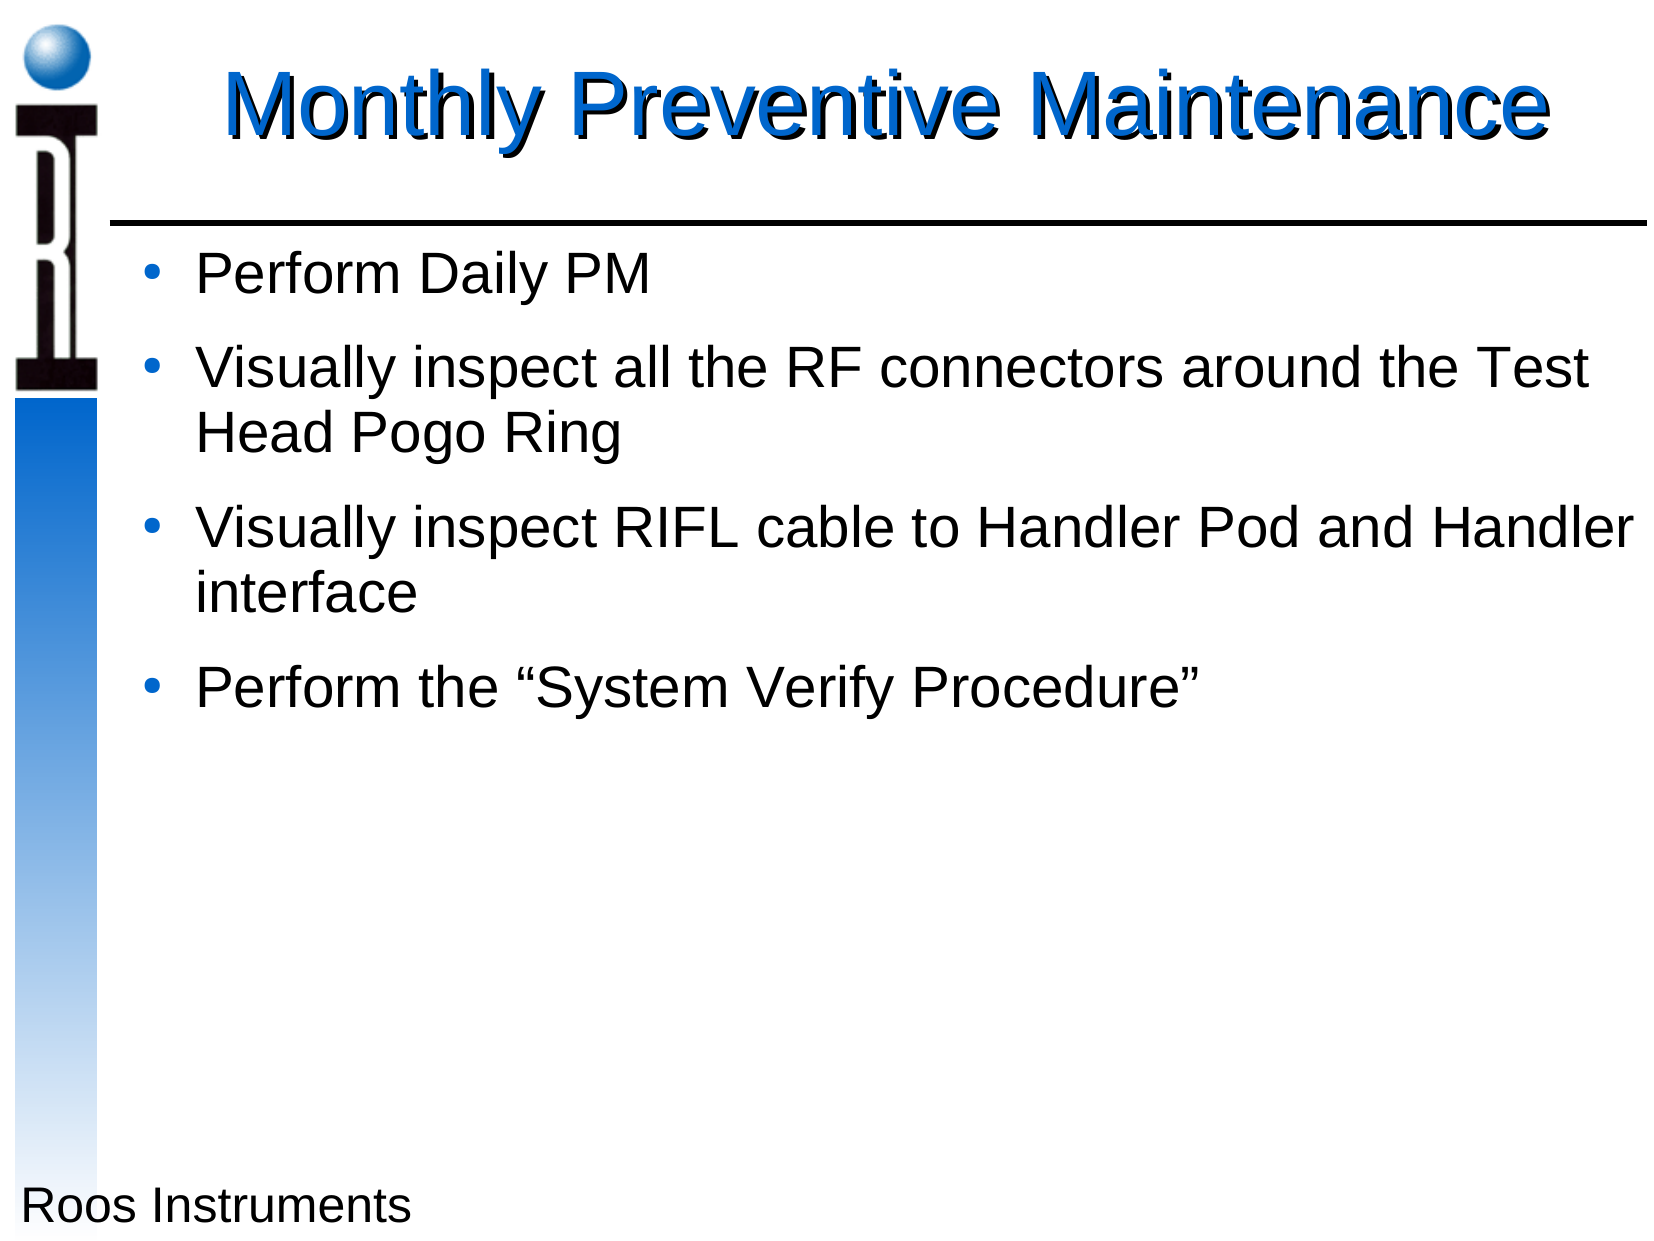

# Monthly Preventive Maintenance
Perform Daily PM
Visually inspect all the RF connectors around the Test Head Pogo Ring
Visually inspect RIFL cable to Handler Pod and Handler interface
Perform the “System Verify Procedure”